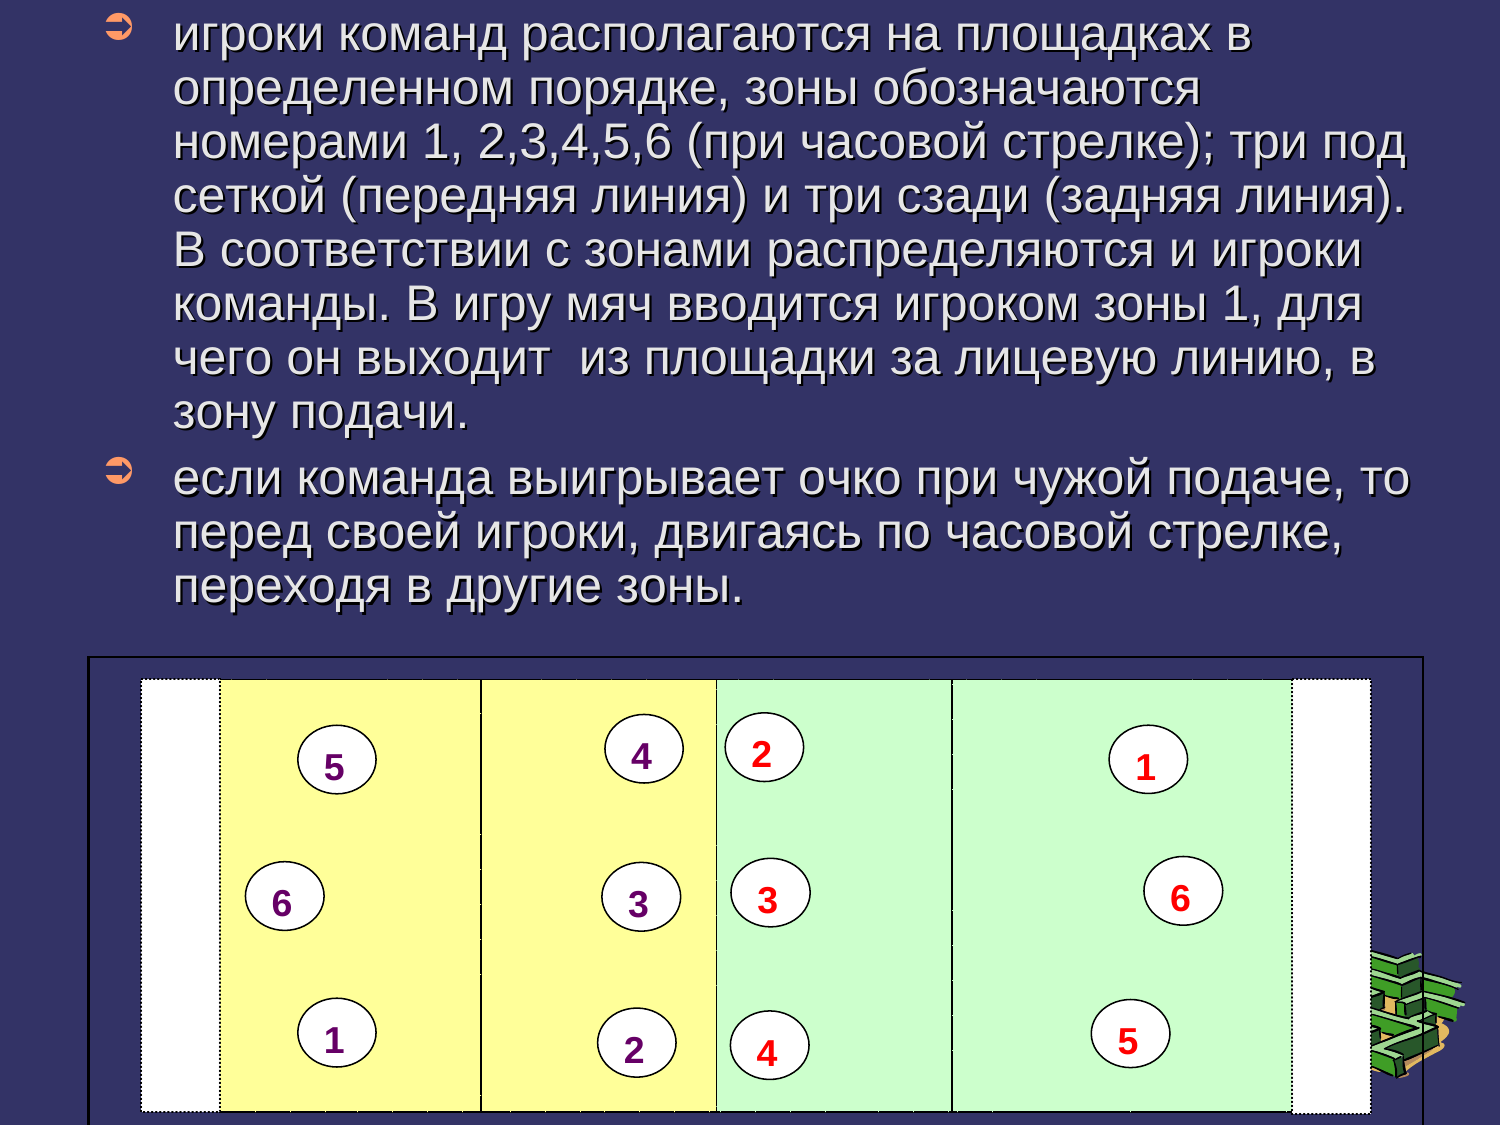

# игроки команд располагаются на площадках в определенном порядке, зоны обозначаются номерами 1, 2,3,4,5,6 (при часовой стрелке); три под сеткой (передняя линия) и три сзади (задняя линия). В соответствии с зонами распределяются и игроки команды. В игру мяч вводится игроком зоны 1, для чего он выходит из площадки за лицевую линию, в зону подачи.
если команда выигрывает очко при чужой подаче, то перед своей игроки, двигаясь по часовой стрелке, переходя в другие зоны.
2
4
5
1
6
3
6
3
1
5
2
4